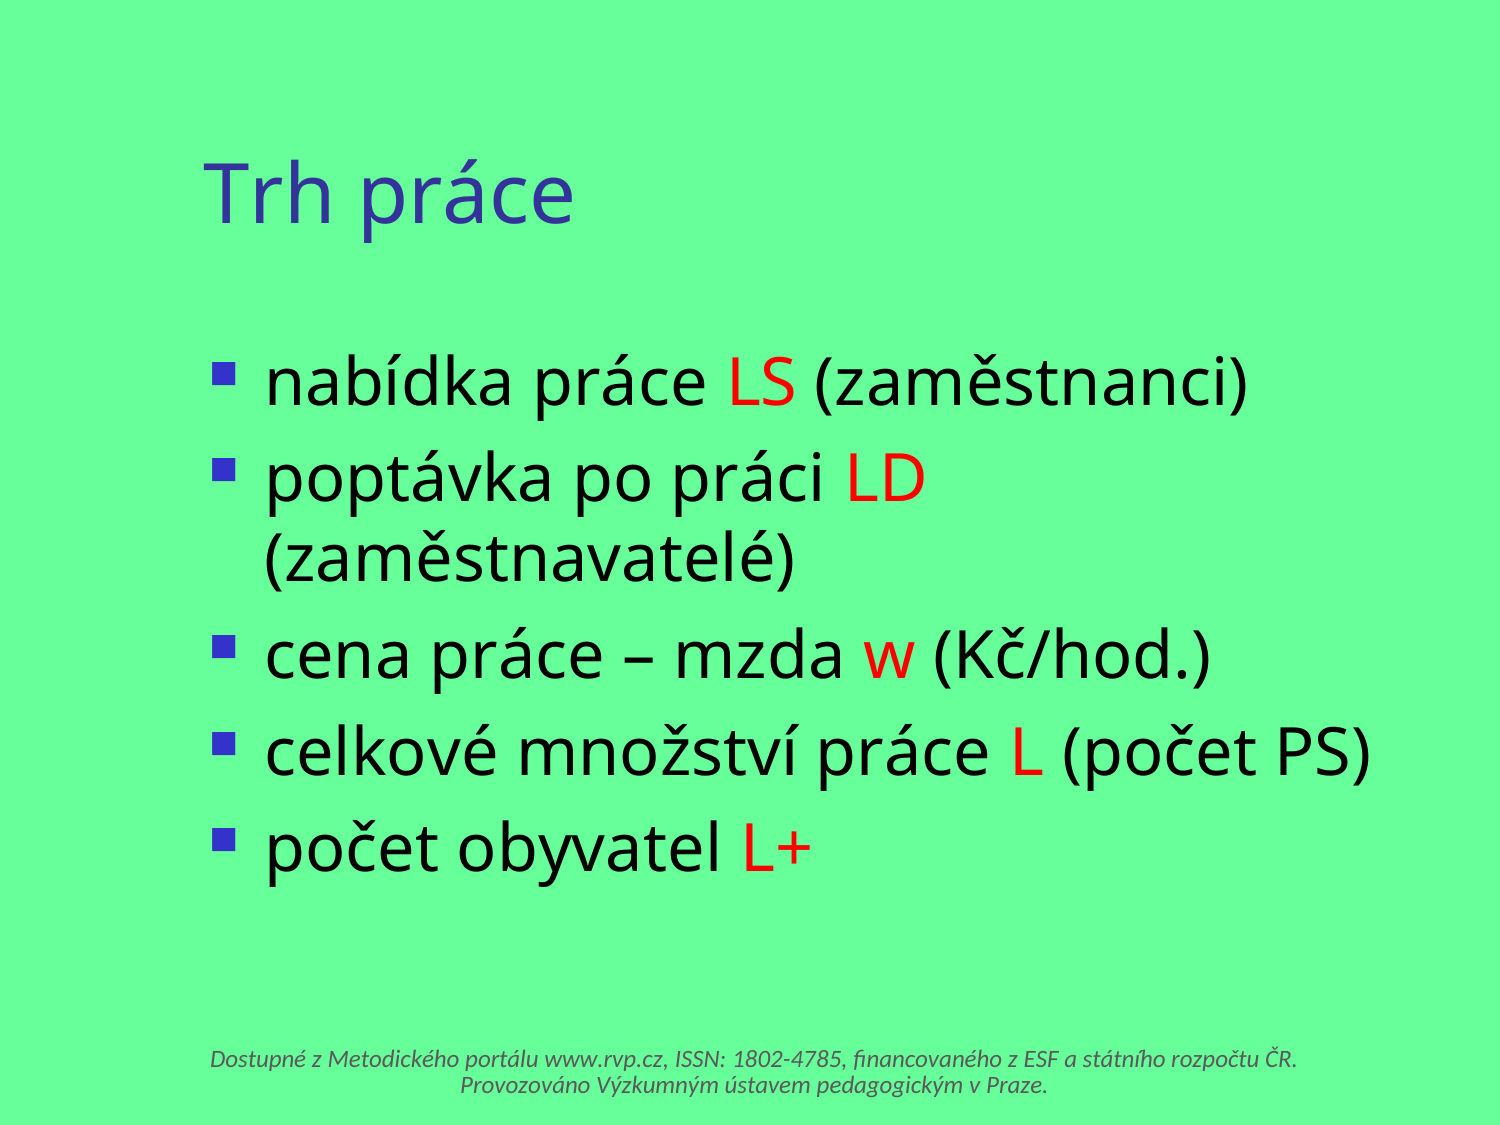

# Trh práce
nabídka práce LS (zaměstnanci)
poptávka po práci LD (zaměstnavatelé)
cena práce – mzda w (Kč/hod.)
celkové množství práce L (počet PS)
počet obyvatel L+
Dostupné z Metodického portálu www.rvp.cz, ISSN: 1802-4785, financovaného z ESF a státního rozpočtu ČR. Provozováno Výzkumným ústavem pedagogickým v Praze.